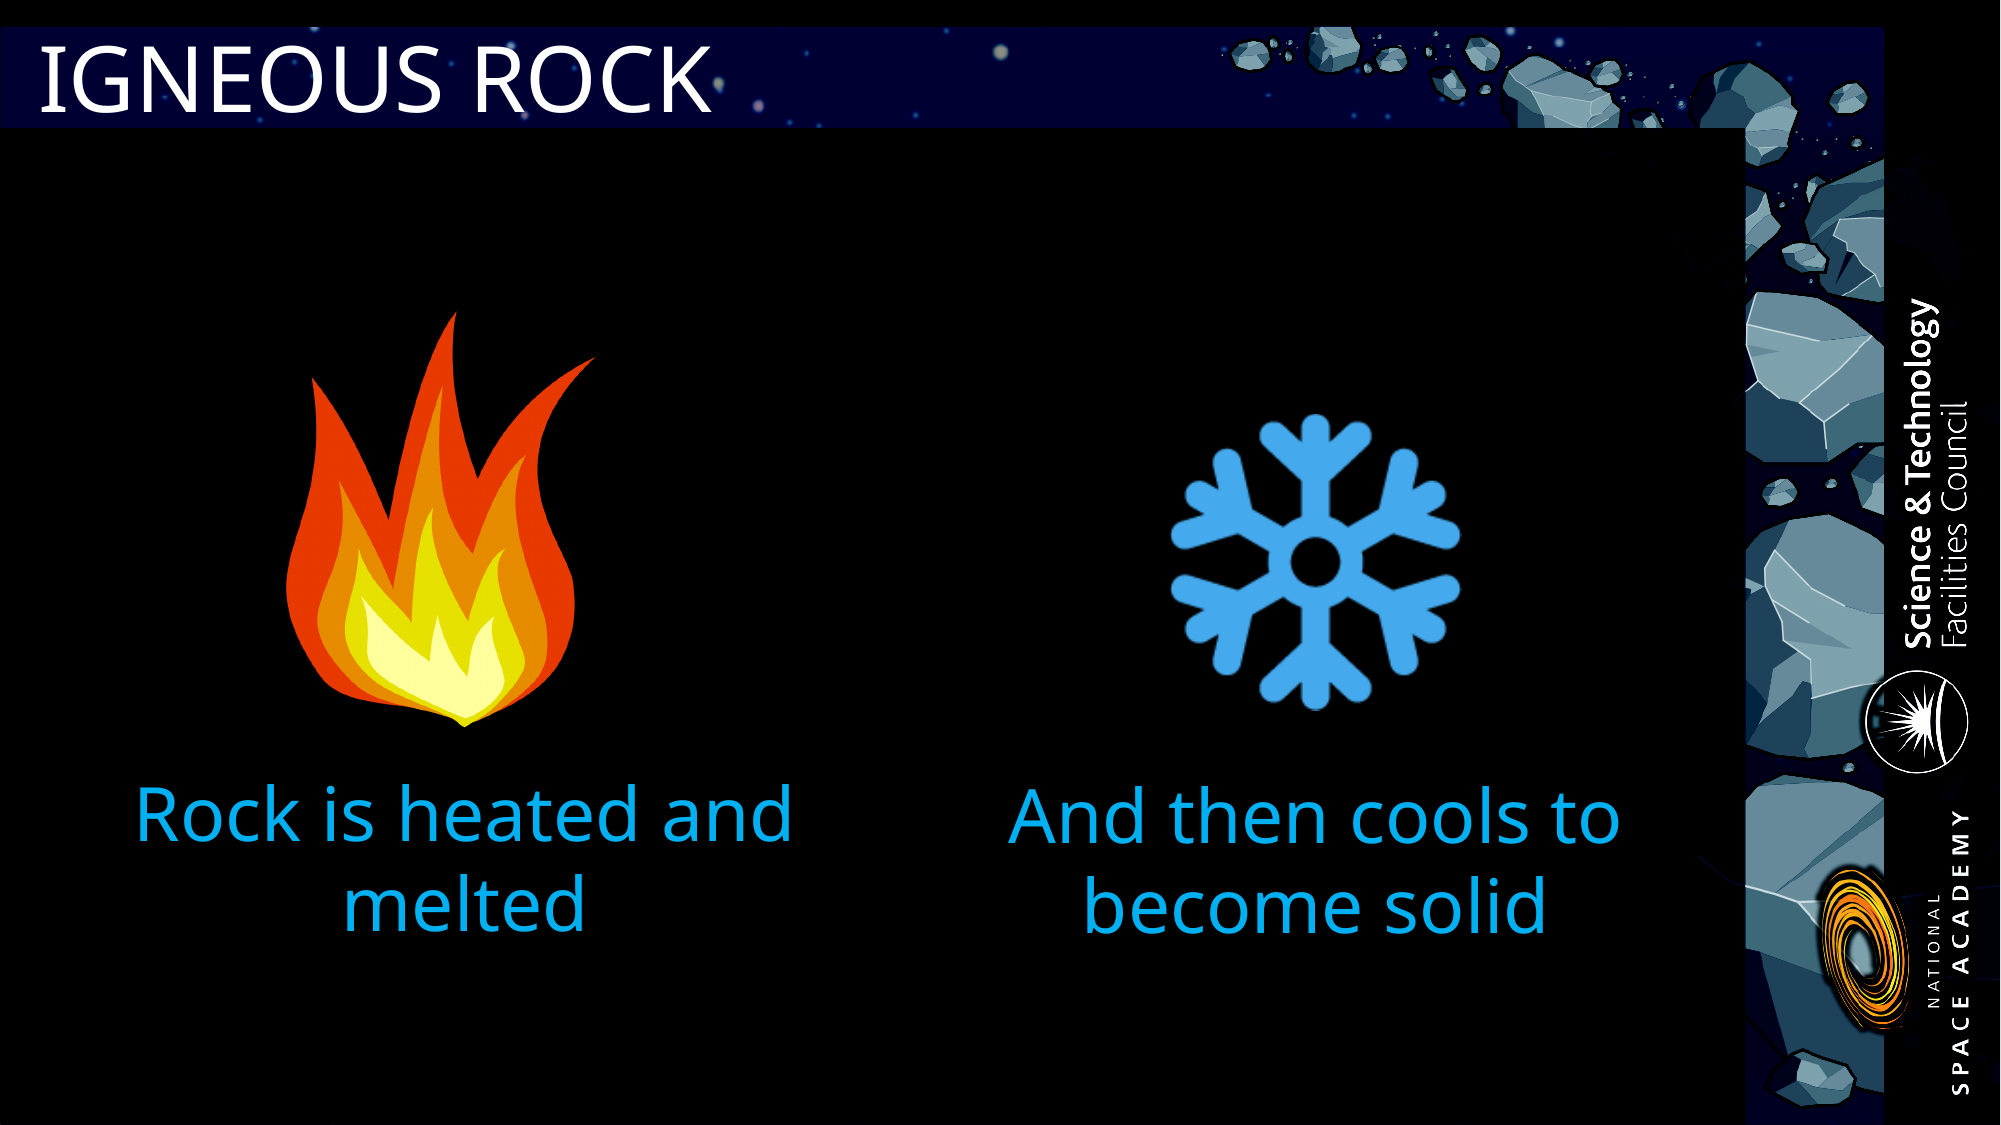

IGNEOUS ROCK
Rock is heated and melted
And then cools to become solid